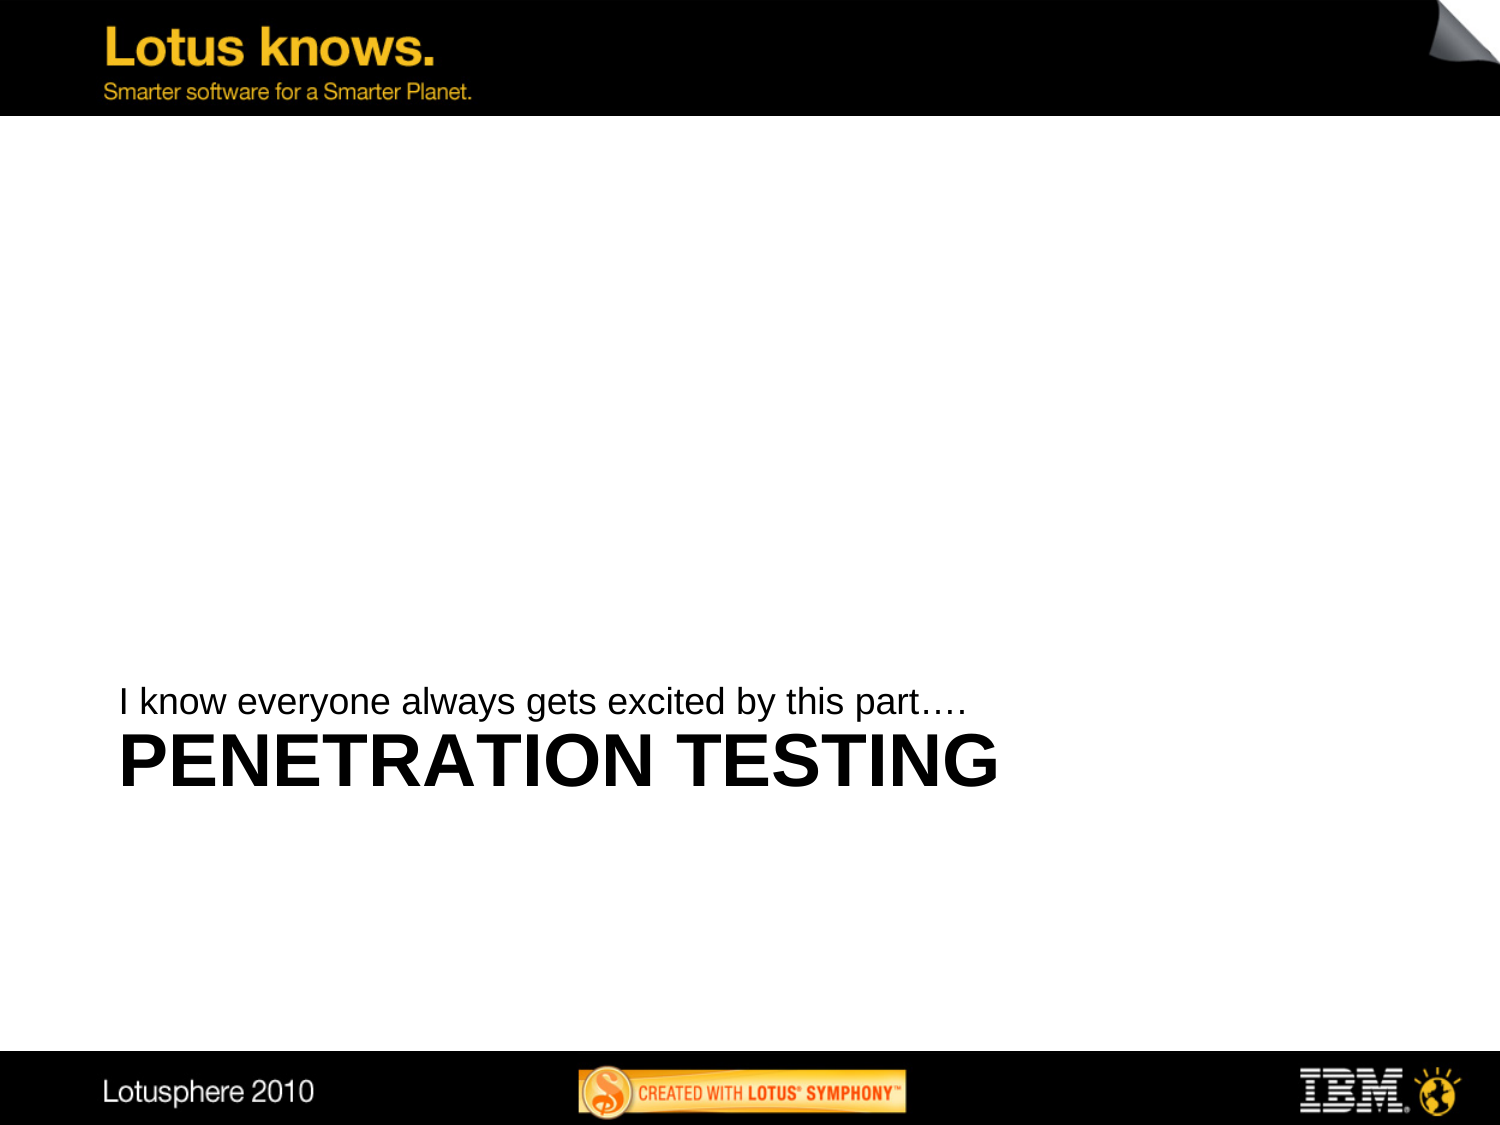

I know everyone always gets excited by this part….
# PENETRATION TESTING